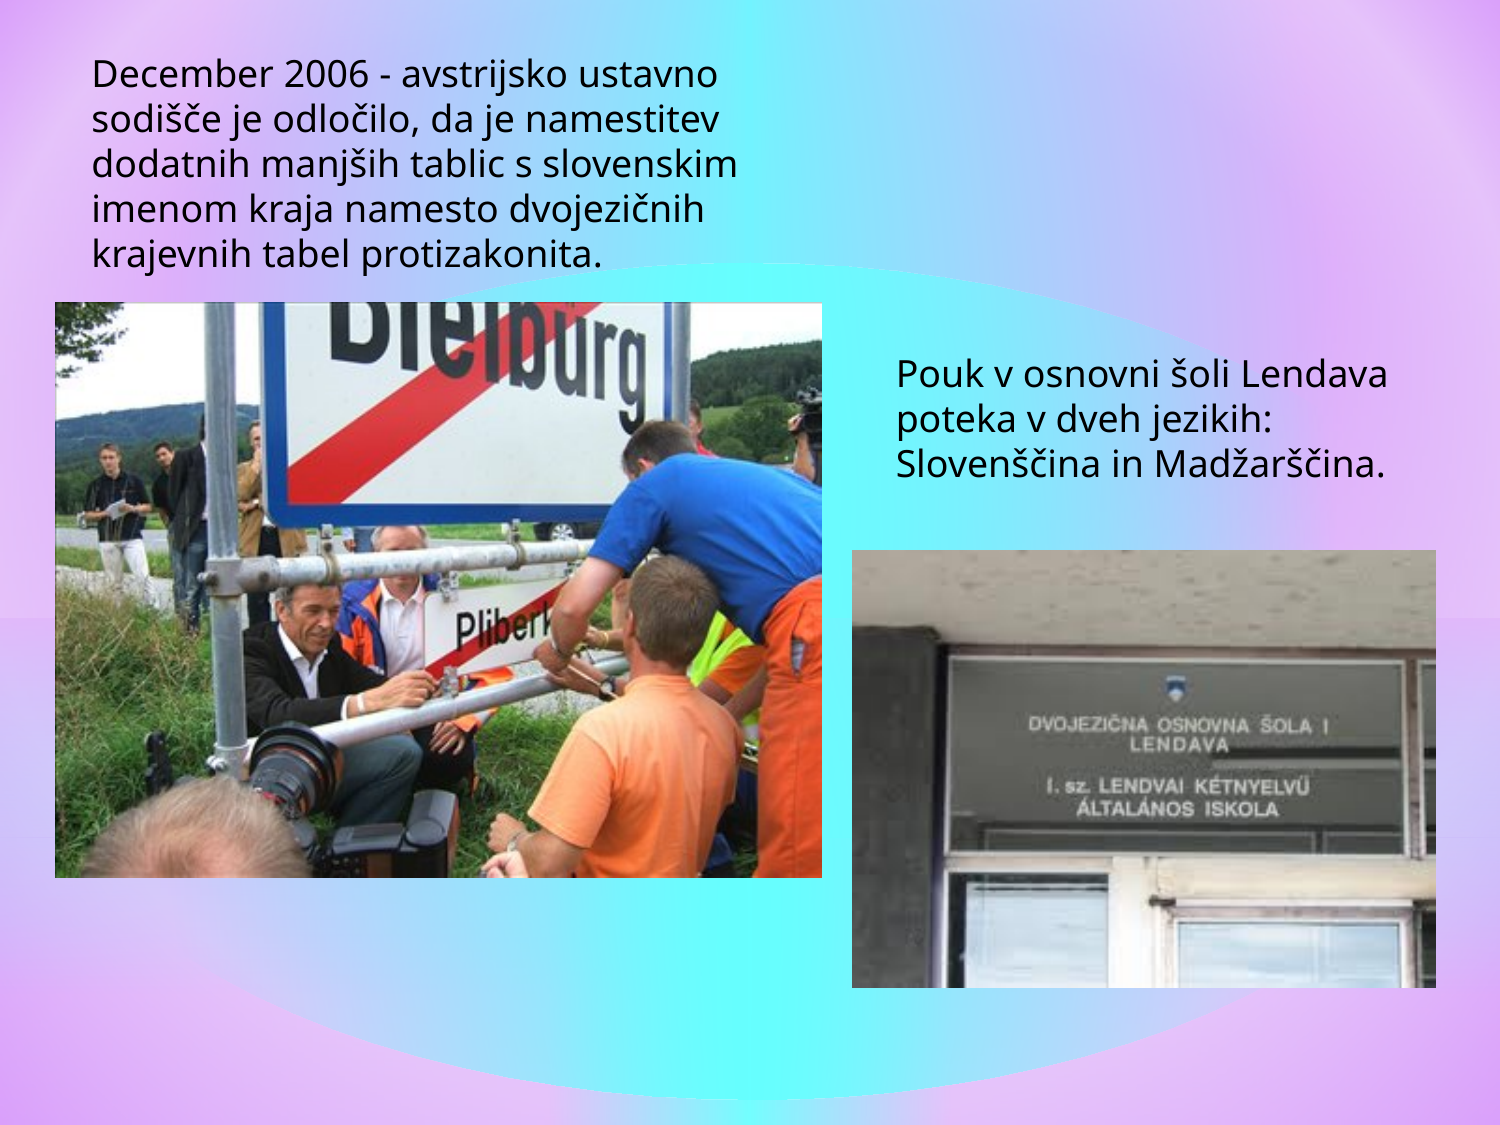

December 2006 - avstrijsko ustavno sodišče je odločilo, da je namestitev dodatnih manjših tablic s slovenskim imenom kraja namesto dvojezičnih krajevnih tabel protizakonita.
Pouk v osnovni šoli Lendava poteka v dveh jezikih: Slovenščina in Madžarščina.